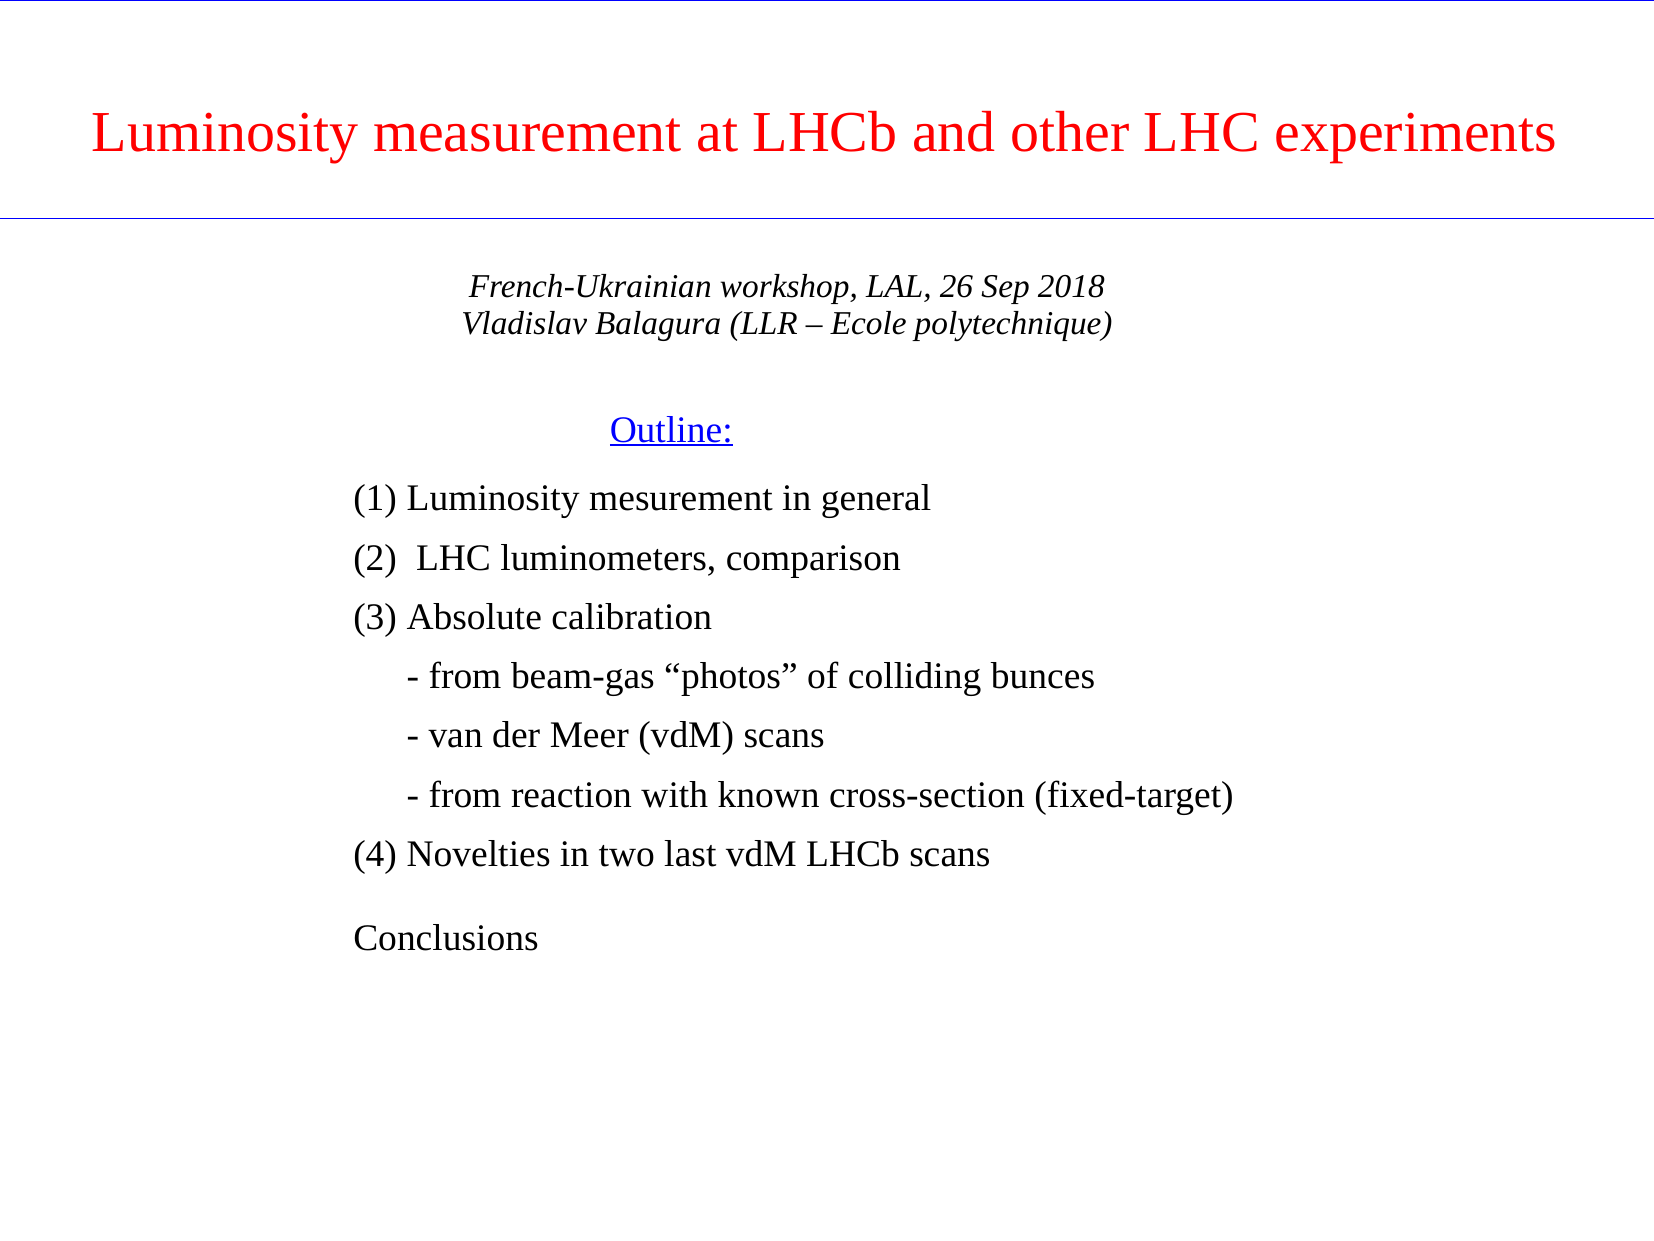

Luminosity measurement at LHCb and other LHC experiments
French-Ukrainian workshop, LAL, 26 Sep 2018
Vladislav Balagura (LLR – Ecole polytechnique)
 Outline:
Luminosity mesurement in general
 LHC luminometers, comparison
Absolute calibration
- from beam-gas “photos” of colliding bunces
- van der Meer (vdM) scans
- from reaction with known cross-section (fixed-target)
Novelties in two last vdM LHCb scans
Conclusions